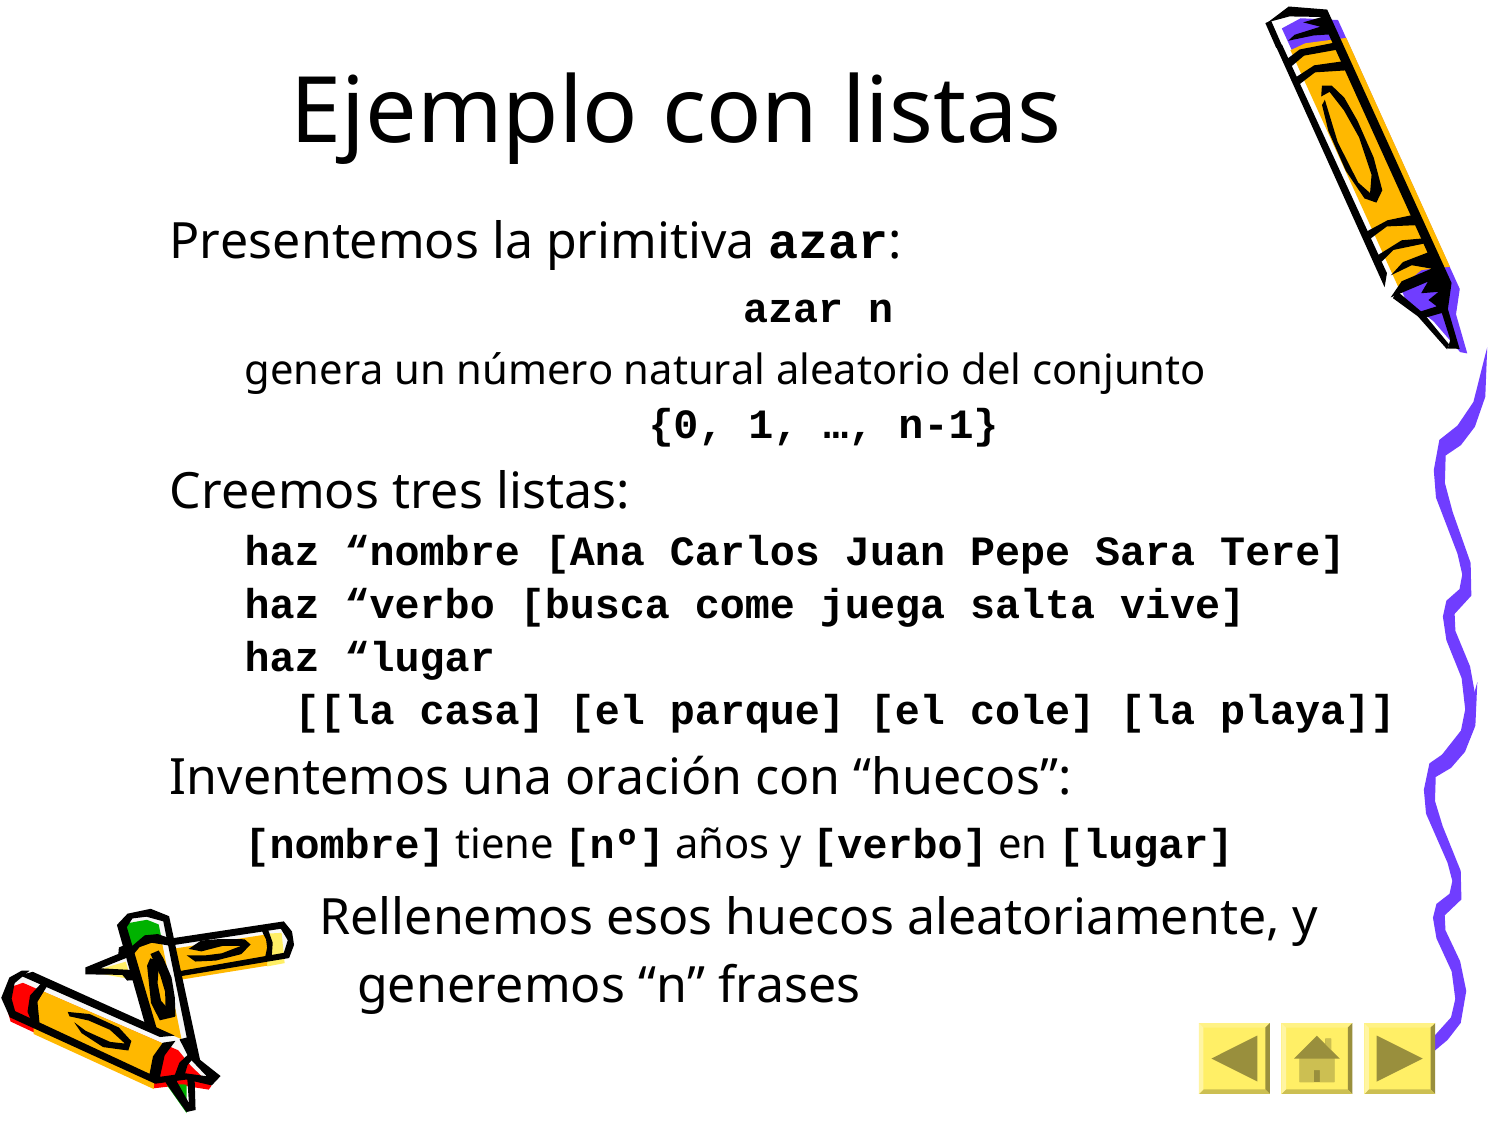

# Ejemplo con listas
Presentemos la primitiva azar:
azar n
genera un número natural aleatorio del conjunto
{0, 1, …, n-1}
Creemos tres listas:
haz “nombre [Ana Carlos Juan Pepe Sara Tere]
haz “verbo [busca come juega salta vive]
haz “lugar
 [[la casa] [el parque] [el cole] [la playa]]
Inventemos una oración con “huecos”:
[nombre] tiene [nº] años y [verbo] en [lugar]
Rellenemos esos huecos aleatoriamente, y 	generemos “n” frases